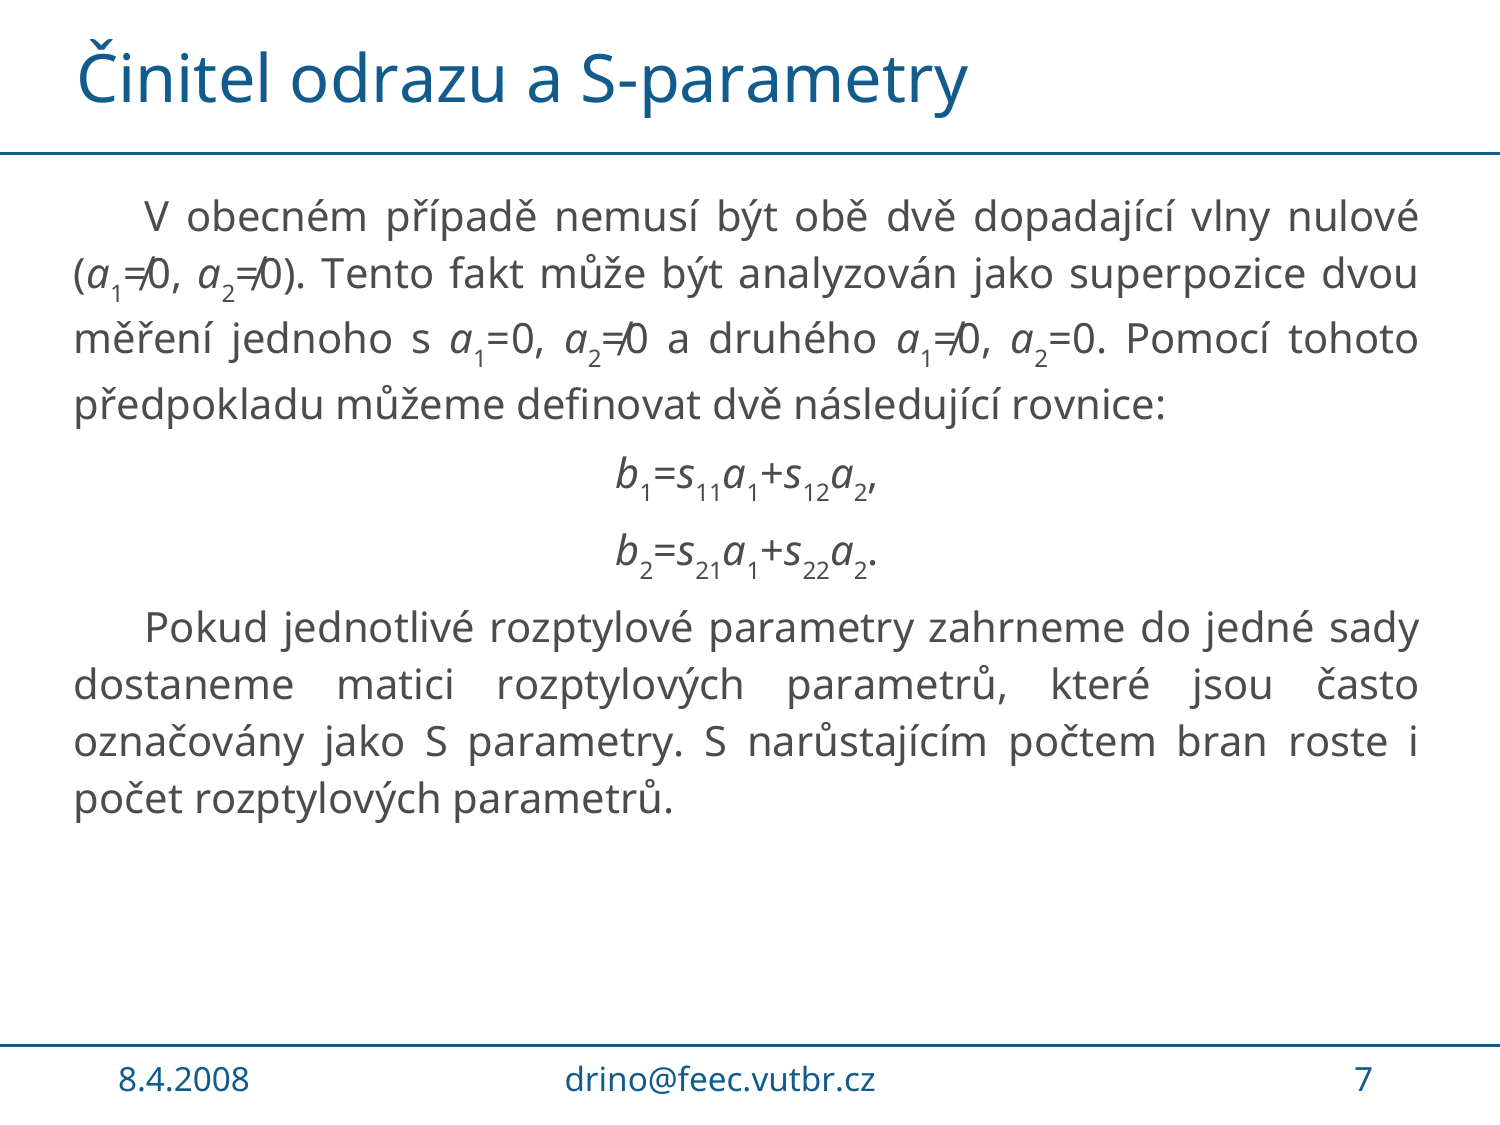

# Činitel odrazu a S-parametry
V obecném případě nemusí být obě dvě dopadající vlny nulové (a1≠0, a2≠0). Tento fakt může být analyzován jako superpozice dvou měření jednoho s a1=0, a2≠0 a druhého a1≠0, a2=0. Pomocí tohoto předpokladu můžeme definovat dvě následující rovnice:
b1=s11a1+s12a2,
b2=s21a1+s22a2.
Pokud jednotlivé rozptylové parametry zahrneme do jedné sady dostaneme matici rozptylových parametrů, které jsou často označovány jako S parametry. S narůstajícím počtem bran roste i počet rozptylových parametrů.
8.4.2008
drino@feec.vutbr.cz